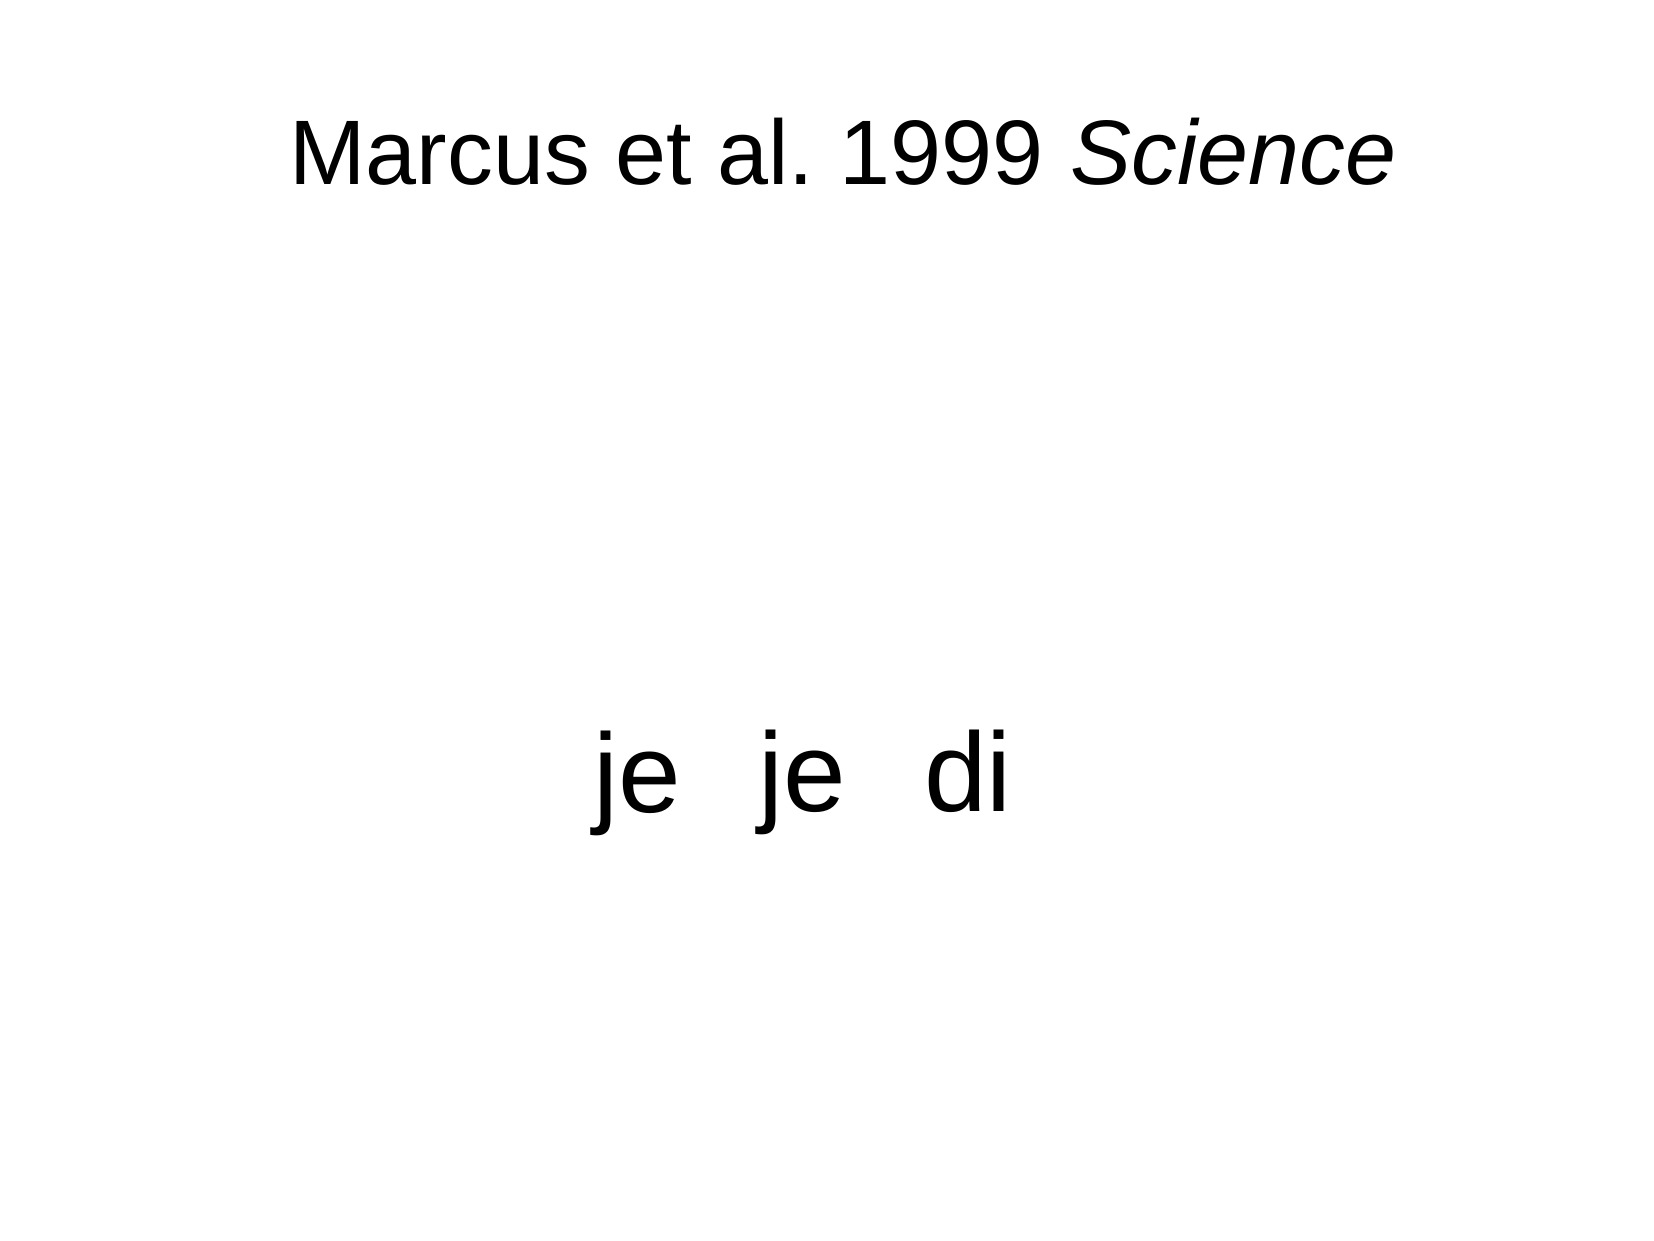

# Marcus et al. 1999 Science
je
di
je